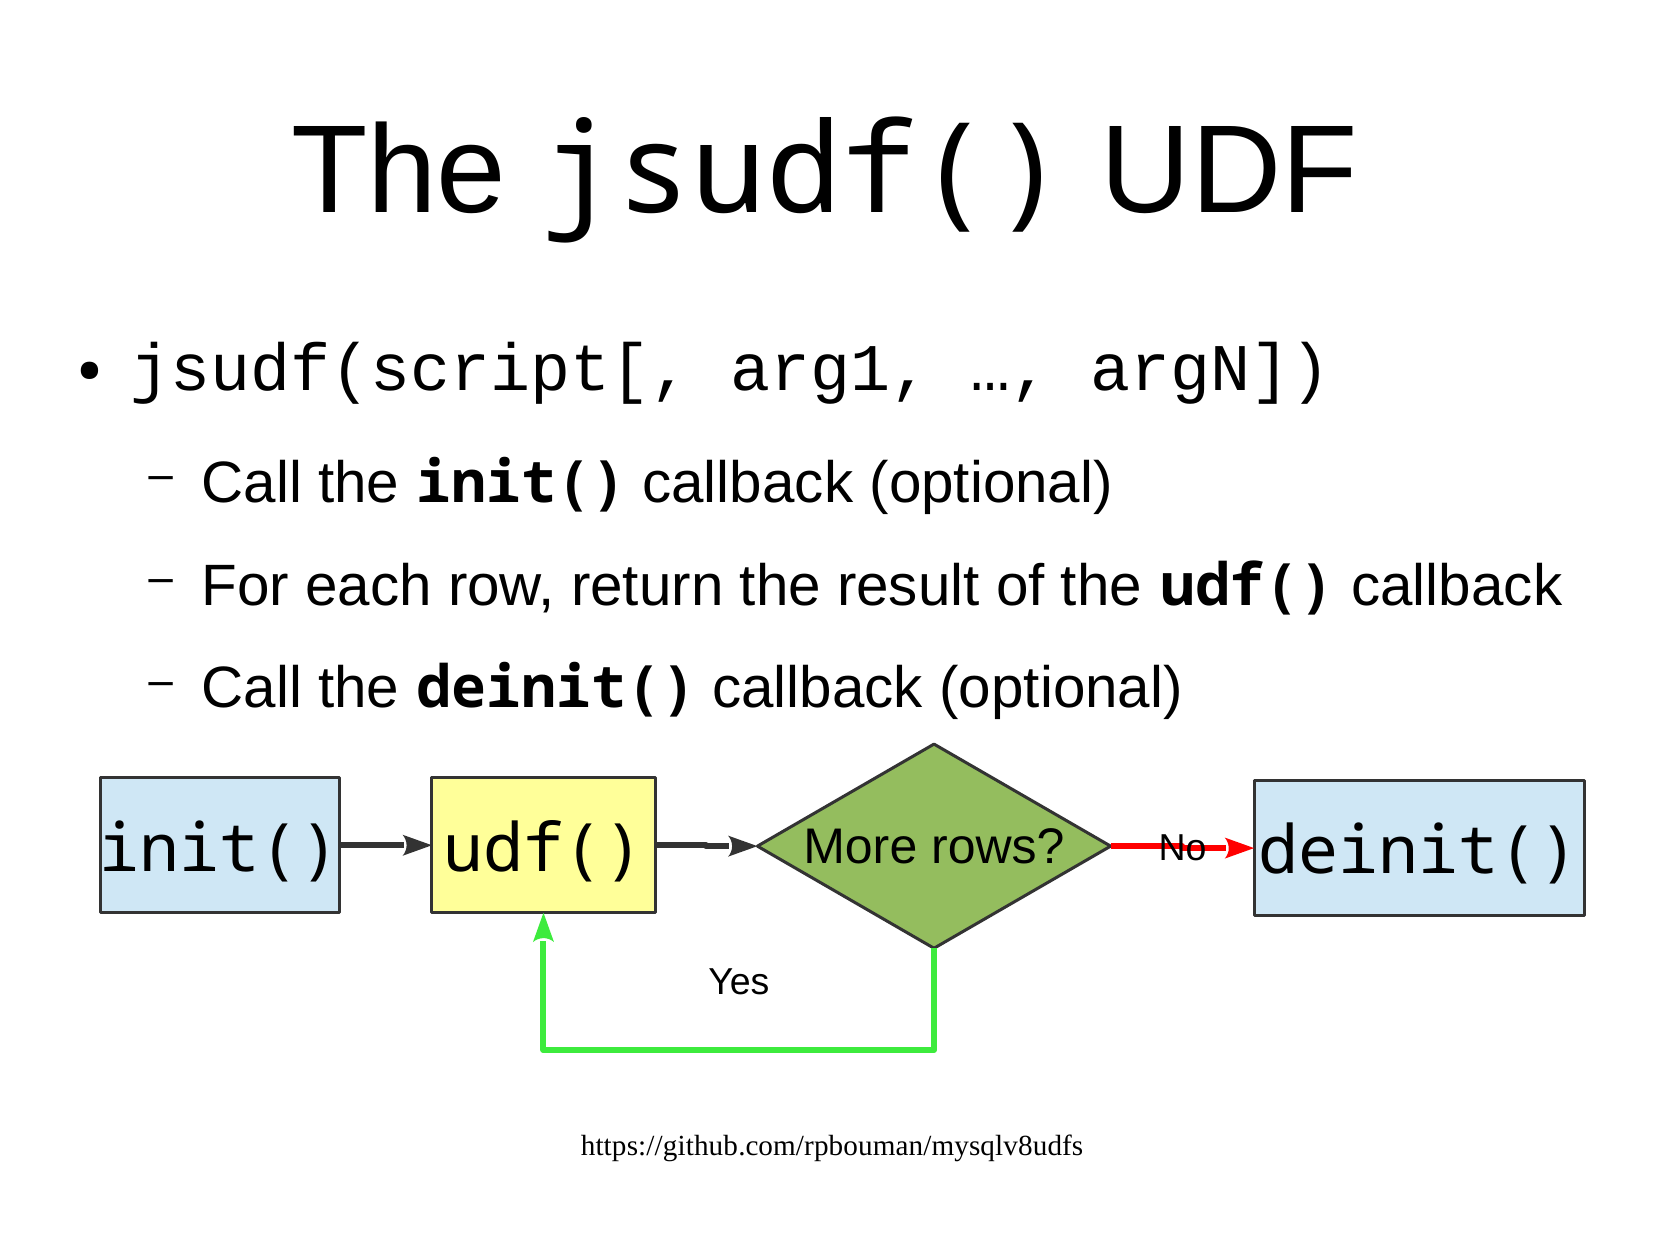

# The jsudf() UDF
jsudf(script[, arg1, …, argN])
Call the init() callback (optional)
For each row, return the result of the udf() callback
Call the deinit() callback (optional)
More rows?
init()
udf()
deinit()